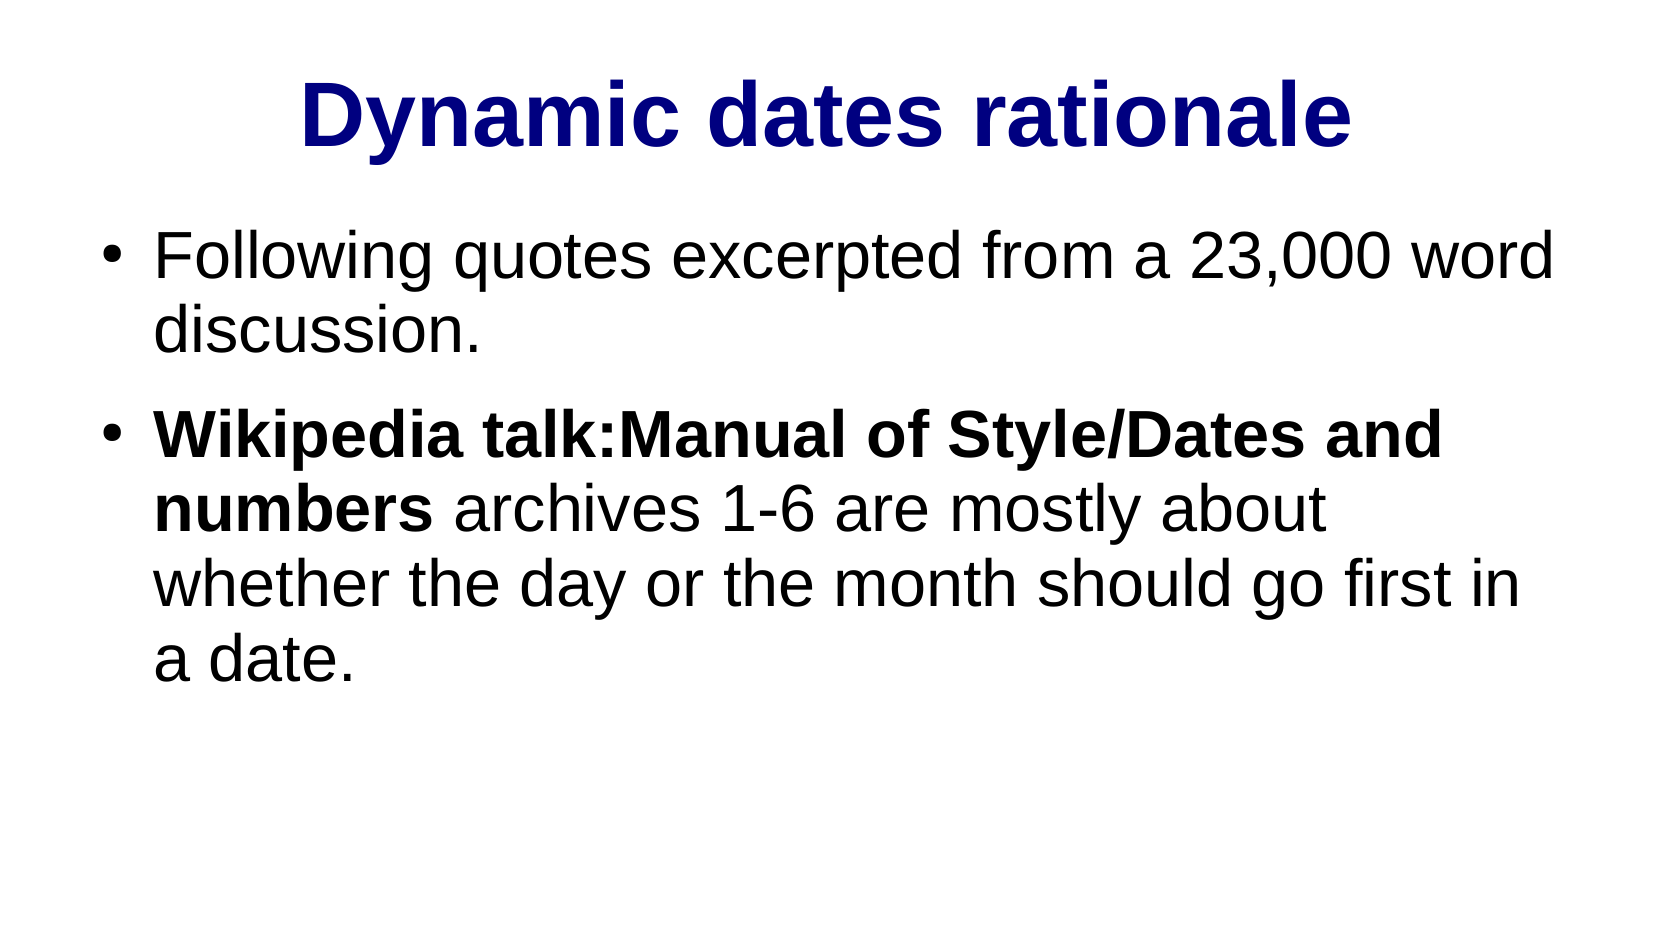

# Dynamic dates rationale
Following quotes excerpted from a 23,000 word discussion.
Wikipedia talk:Manual of Style/Dates and numbers archives 1-6 are mostly about whether the day or the month should go first in a date.